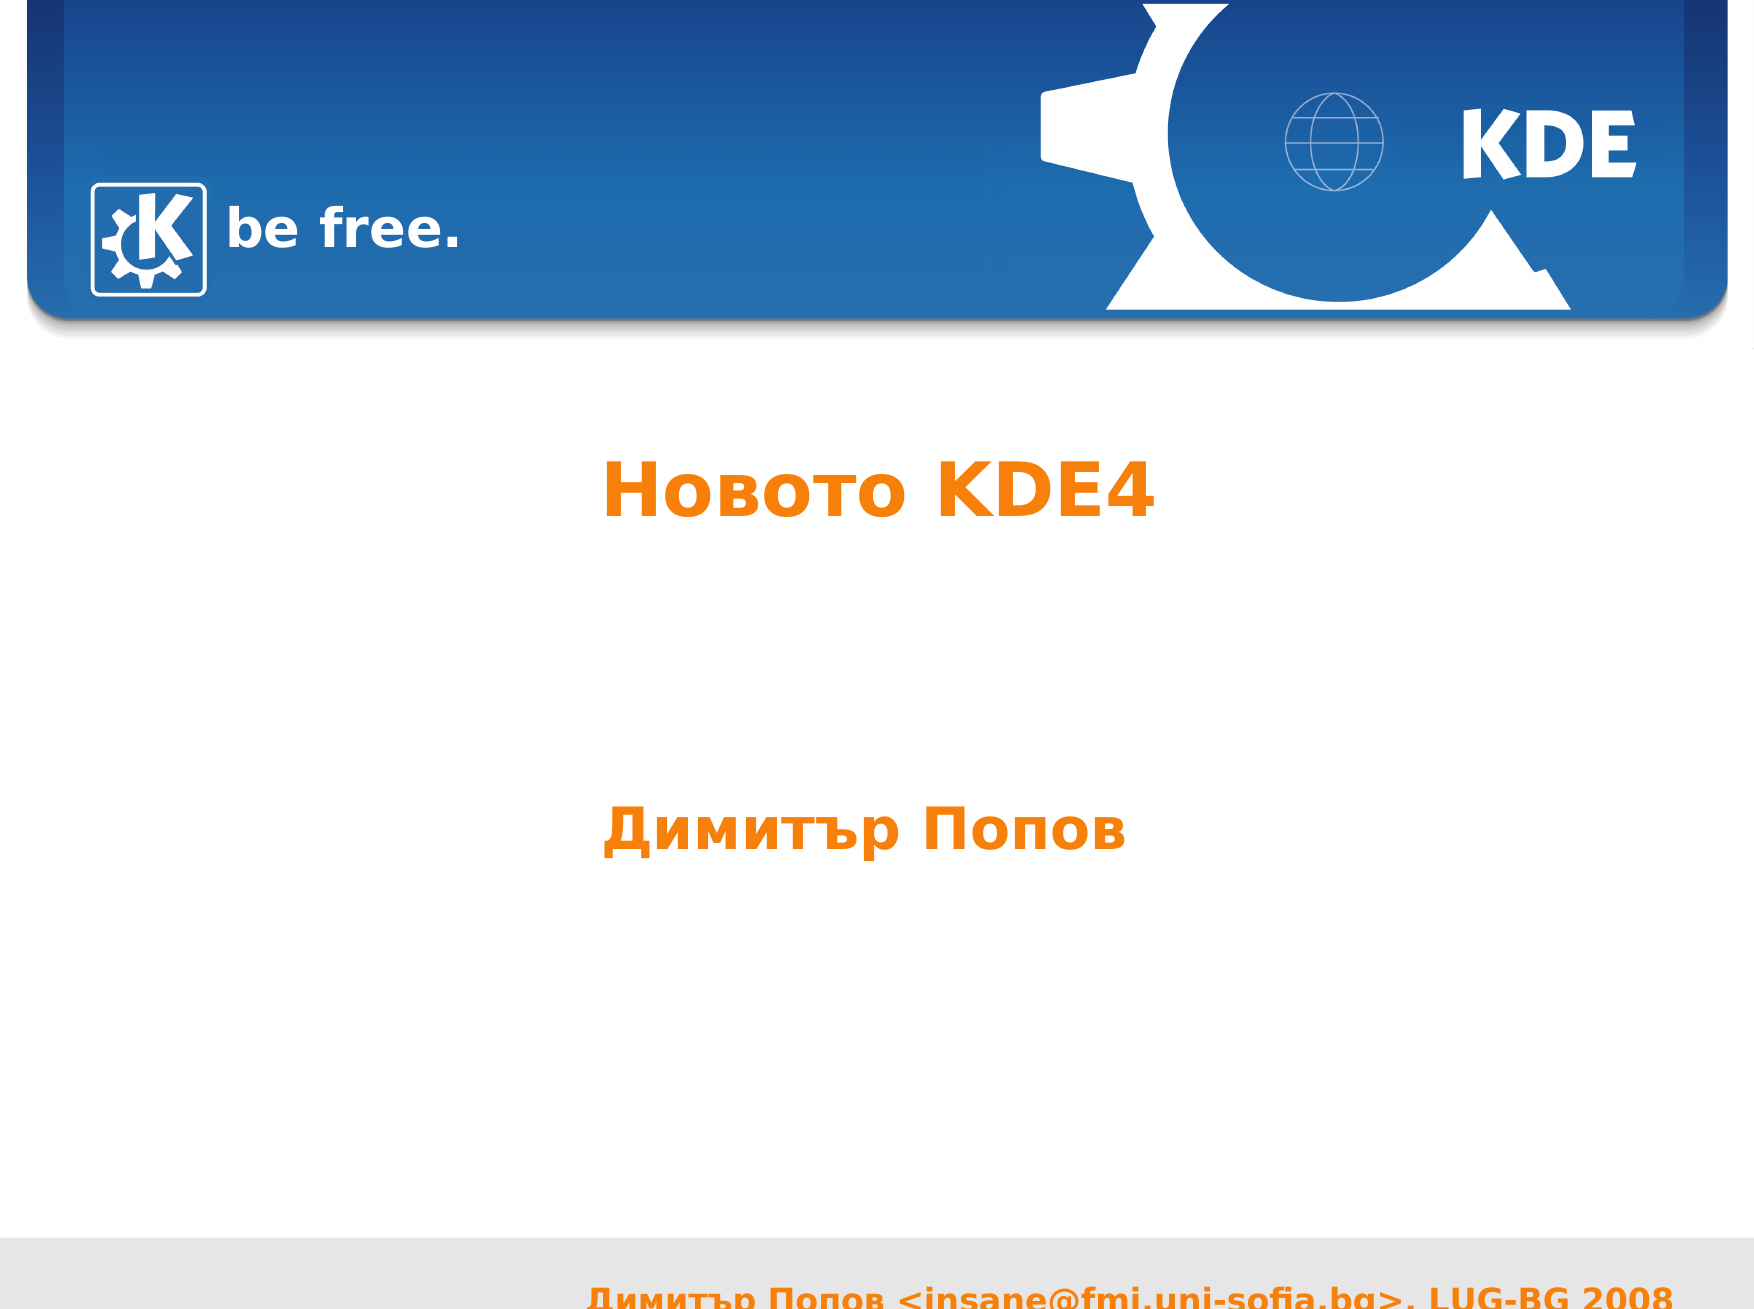

# be free.
Новото KDE4
Димитър Попов